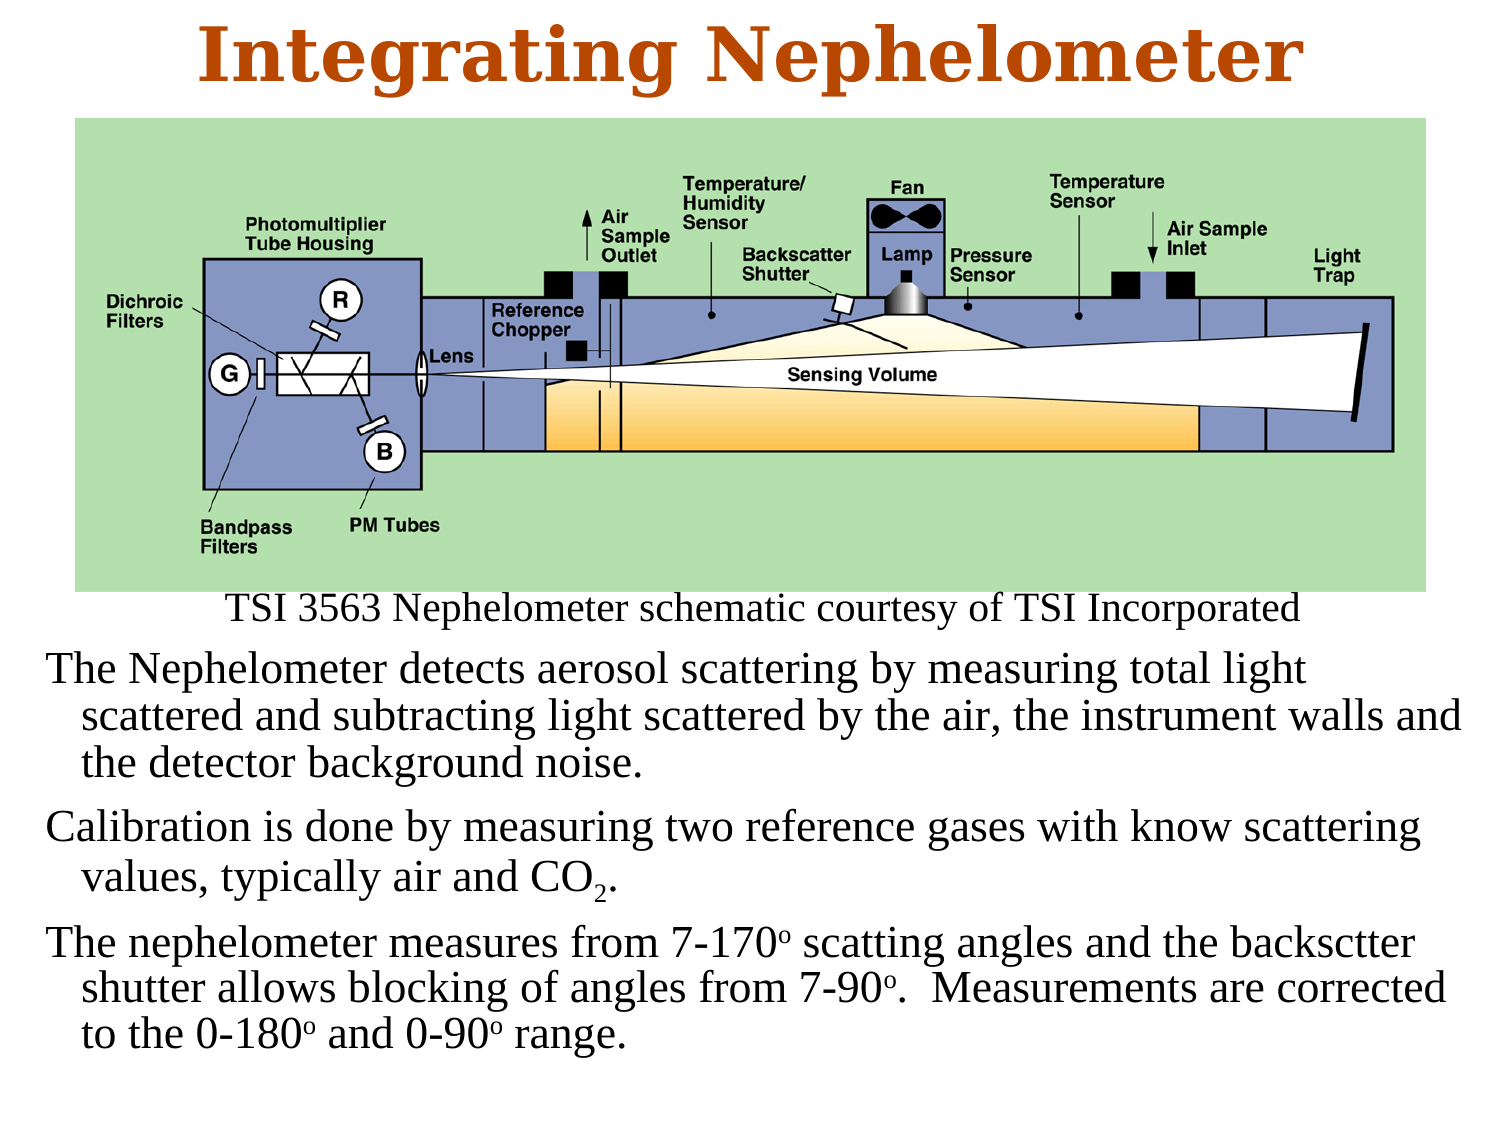

# Integrating Nephelometer
TSI 3563 Nephelometer schematic courtesy of TSI Incorporated
The Nephelometer detects aerosol scattering by measuring total light scattered and subtracting light scattered by the air, the instrument walls and the detector background noise.
Calibration is done by measuring two reference gases with know scattering values, typically air and CO2.
The nephelometer measures from 7-170o scatting angles and the backsctter shutter allows blocking of angles from 7-90o. Measurements are corrected to the 0-180o and 0-90o range.